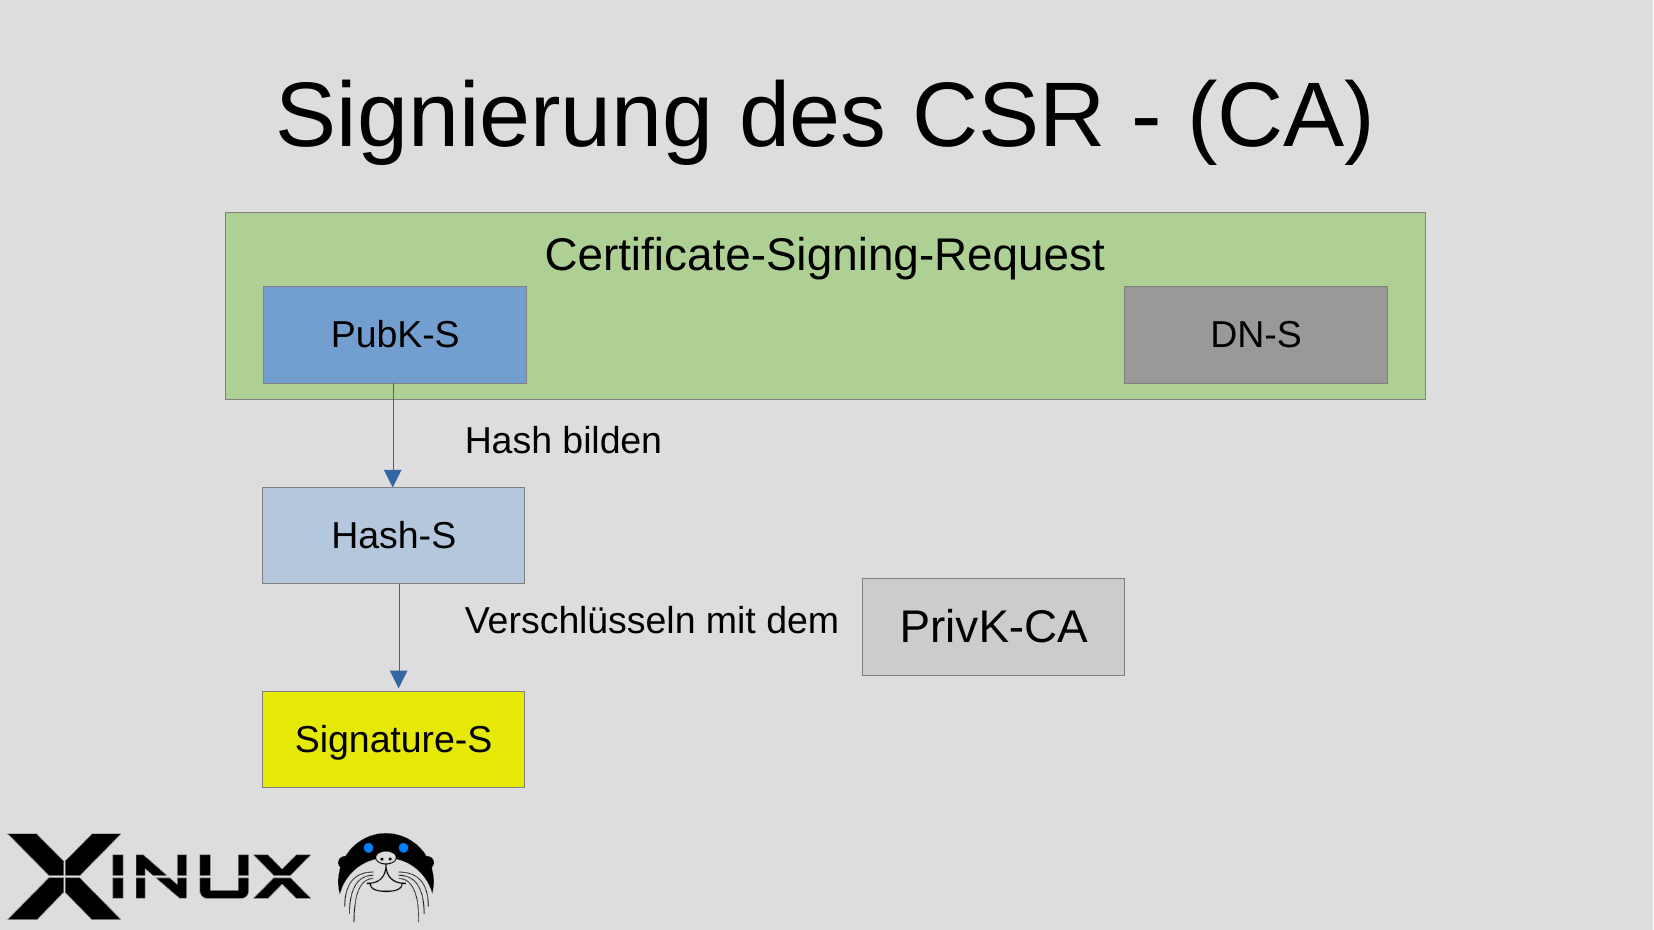

# Signierung des CSR - (CA)
Certificate-Signing-Request
PubK-S
DN-S
Hash bilden
Hash-S
PrivK-CA
Verschlüsseln mit dem
Signature-S